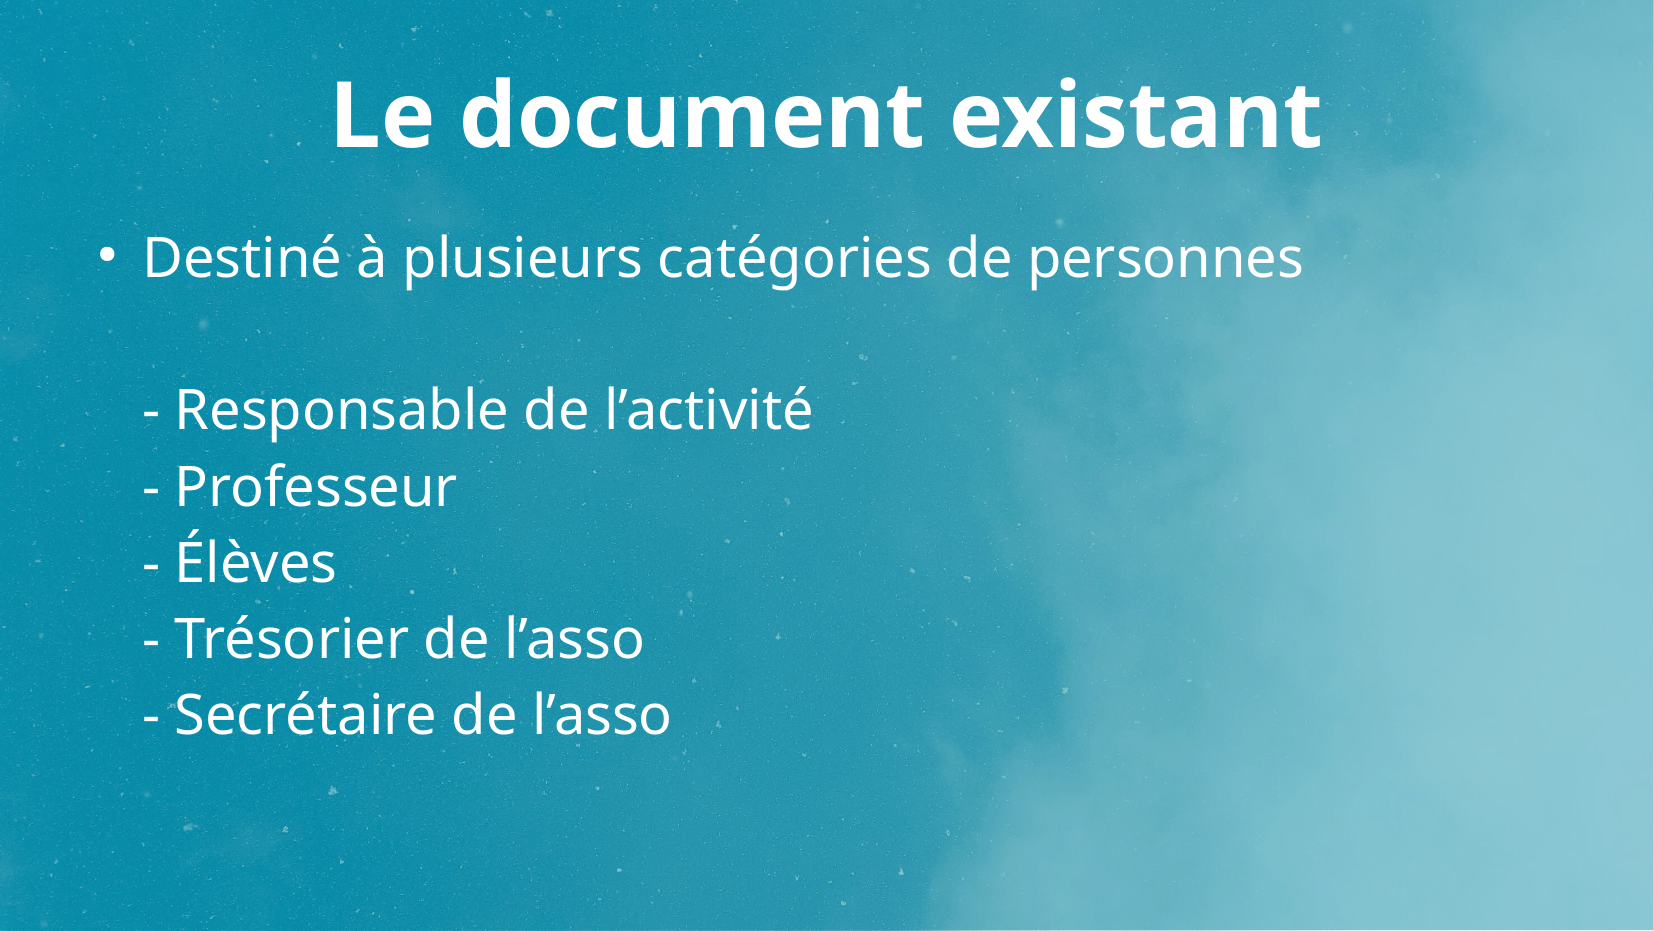

# Le document existant
Destiné à plusieurs catégories de personnes
- Responsable de l’activité
- Professeur
- Élèves
- Trésorier de l’asso
- Secrétaire de l’asso